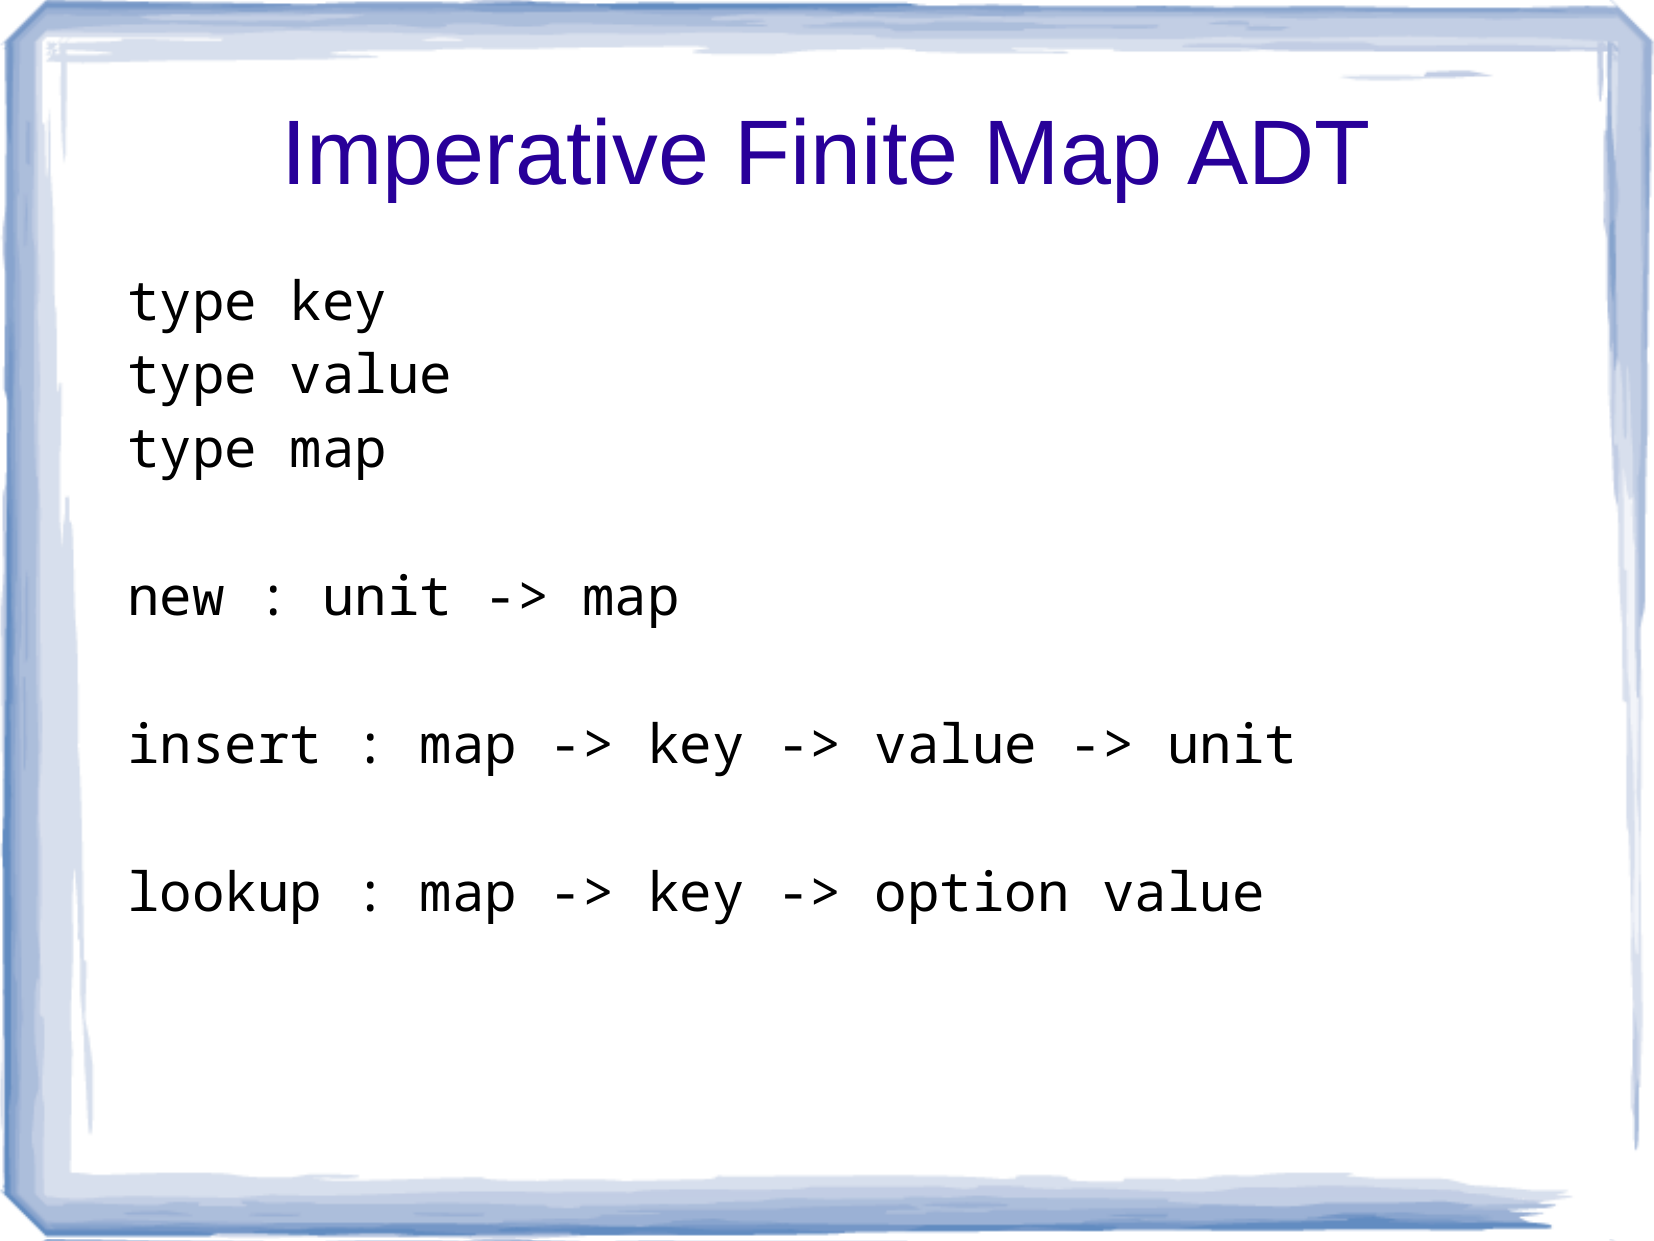

# Imperative Finite Map ADT
type key
type value
type map
new : unit -> map
insert : map -> key -> value -> unit
lookup : map -> key -> option value